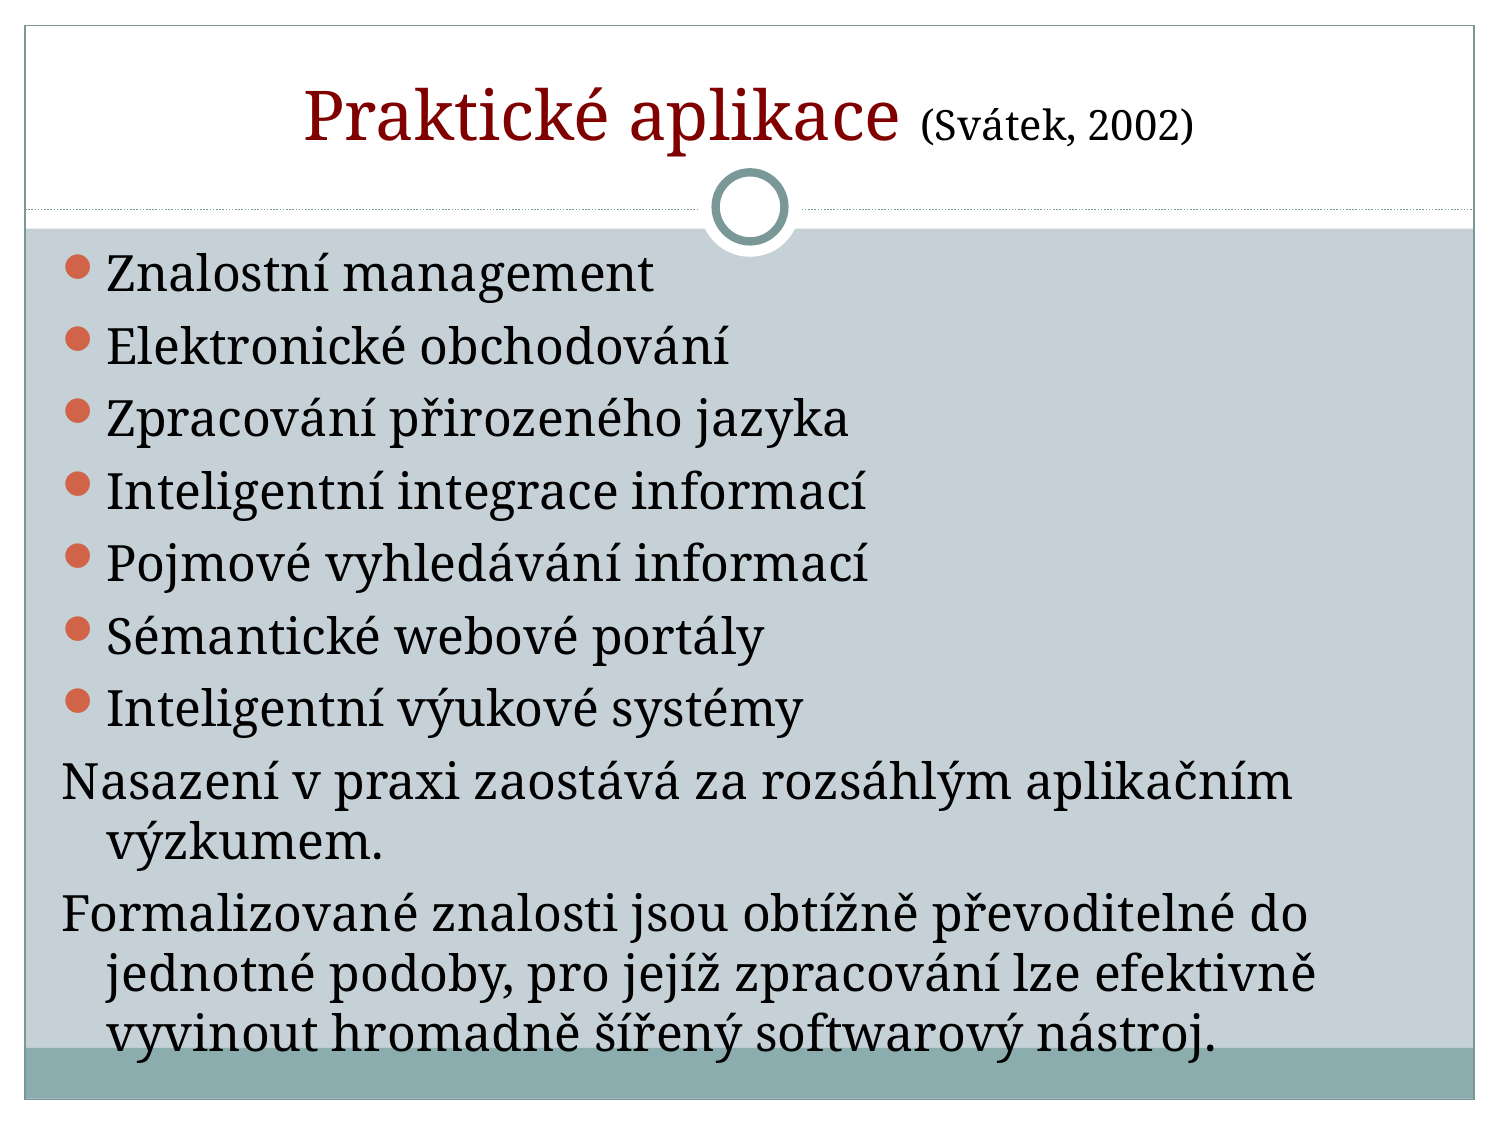

# Praktické aplikace (Svátek, 2002)
Znalostní management
Elektronické obchodování
Zpracování přirozeného jazyka
Inteligentní integrace informací
Pojmové vyhledávání informací
Sémantické webové portály
Inteligentní výukové systémy
Nasazení v praxi zaostává za rozsáhlým aplikačním výzkumem.
Formalizované znalosti jsou obtížně převoditelné do jednotné podoby, pro jejíž zpracování lze efektivně vyvinout hromadně šířený softwarový nástroj.